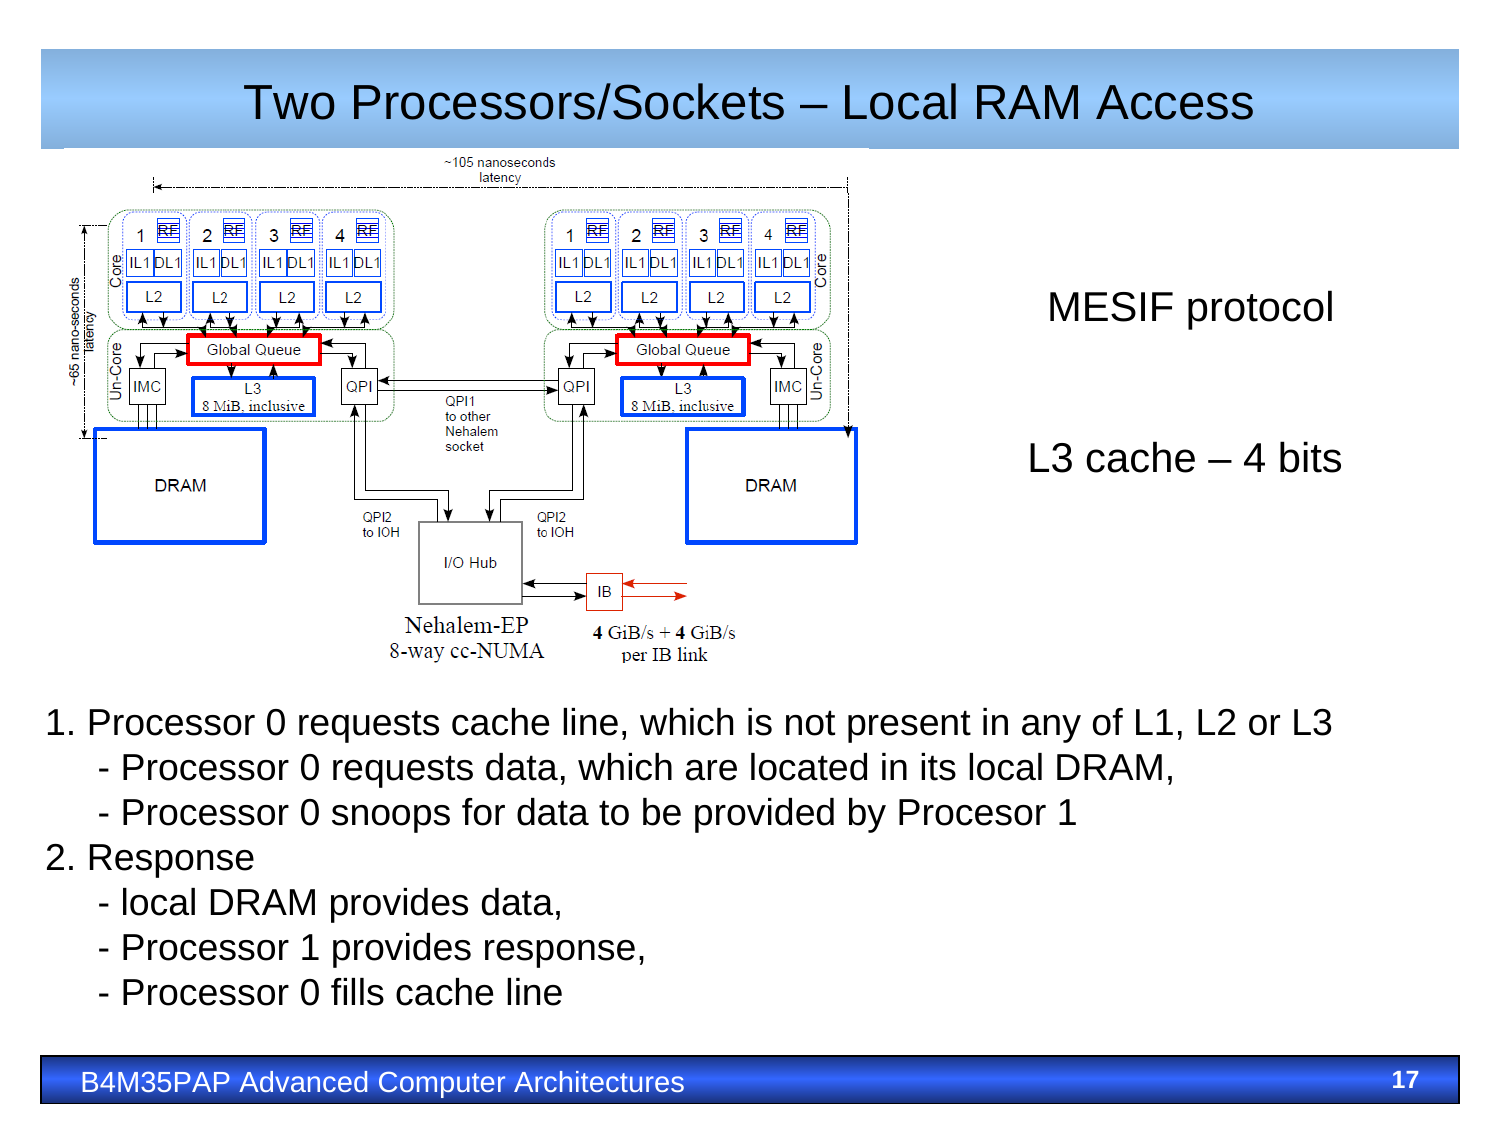

# Two Processors/Sockets – Local RAM Access
MESIF protocol
L3 cache – 4 bits
1. Processor 0 requests cache line, which is not present in any of L1, L2 or L3
 - Processor 0 requests data, which are located in its local DRAM,
 - Processor 0 snoops for data to be provided by Procesor 1
2. Response
 - local DRAM provides data,
 - Processor 1 provides response,
 - Processor 0 fills cache line